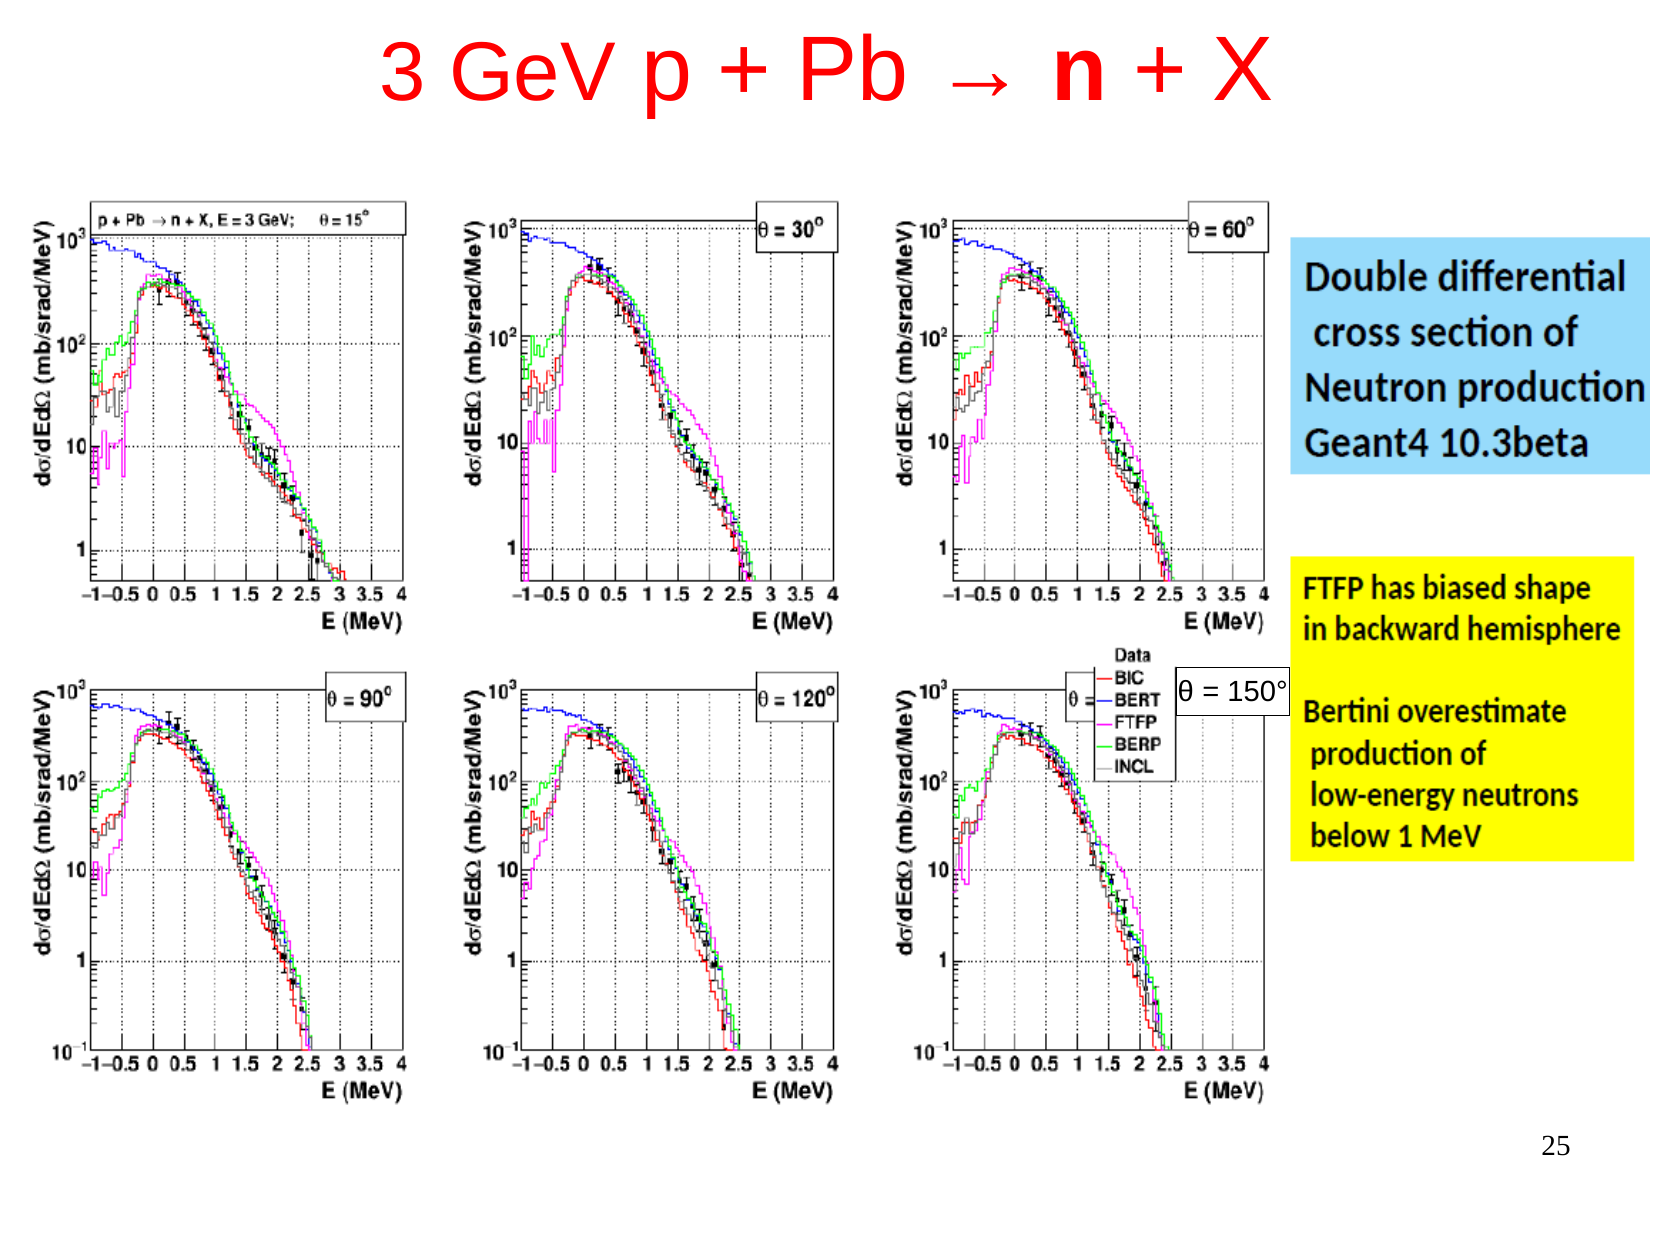

# 3 GeV p + Pb → n + X
θ = 150°
25